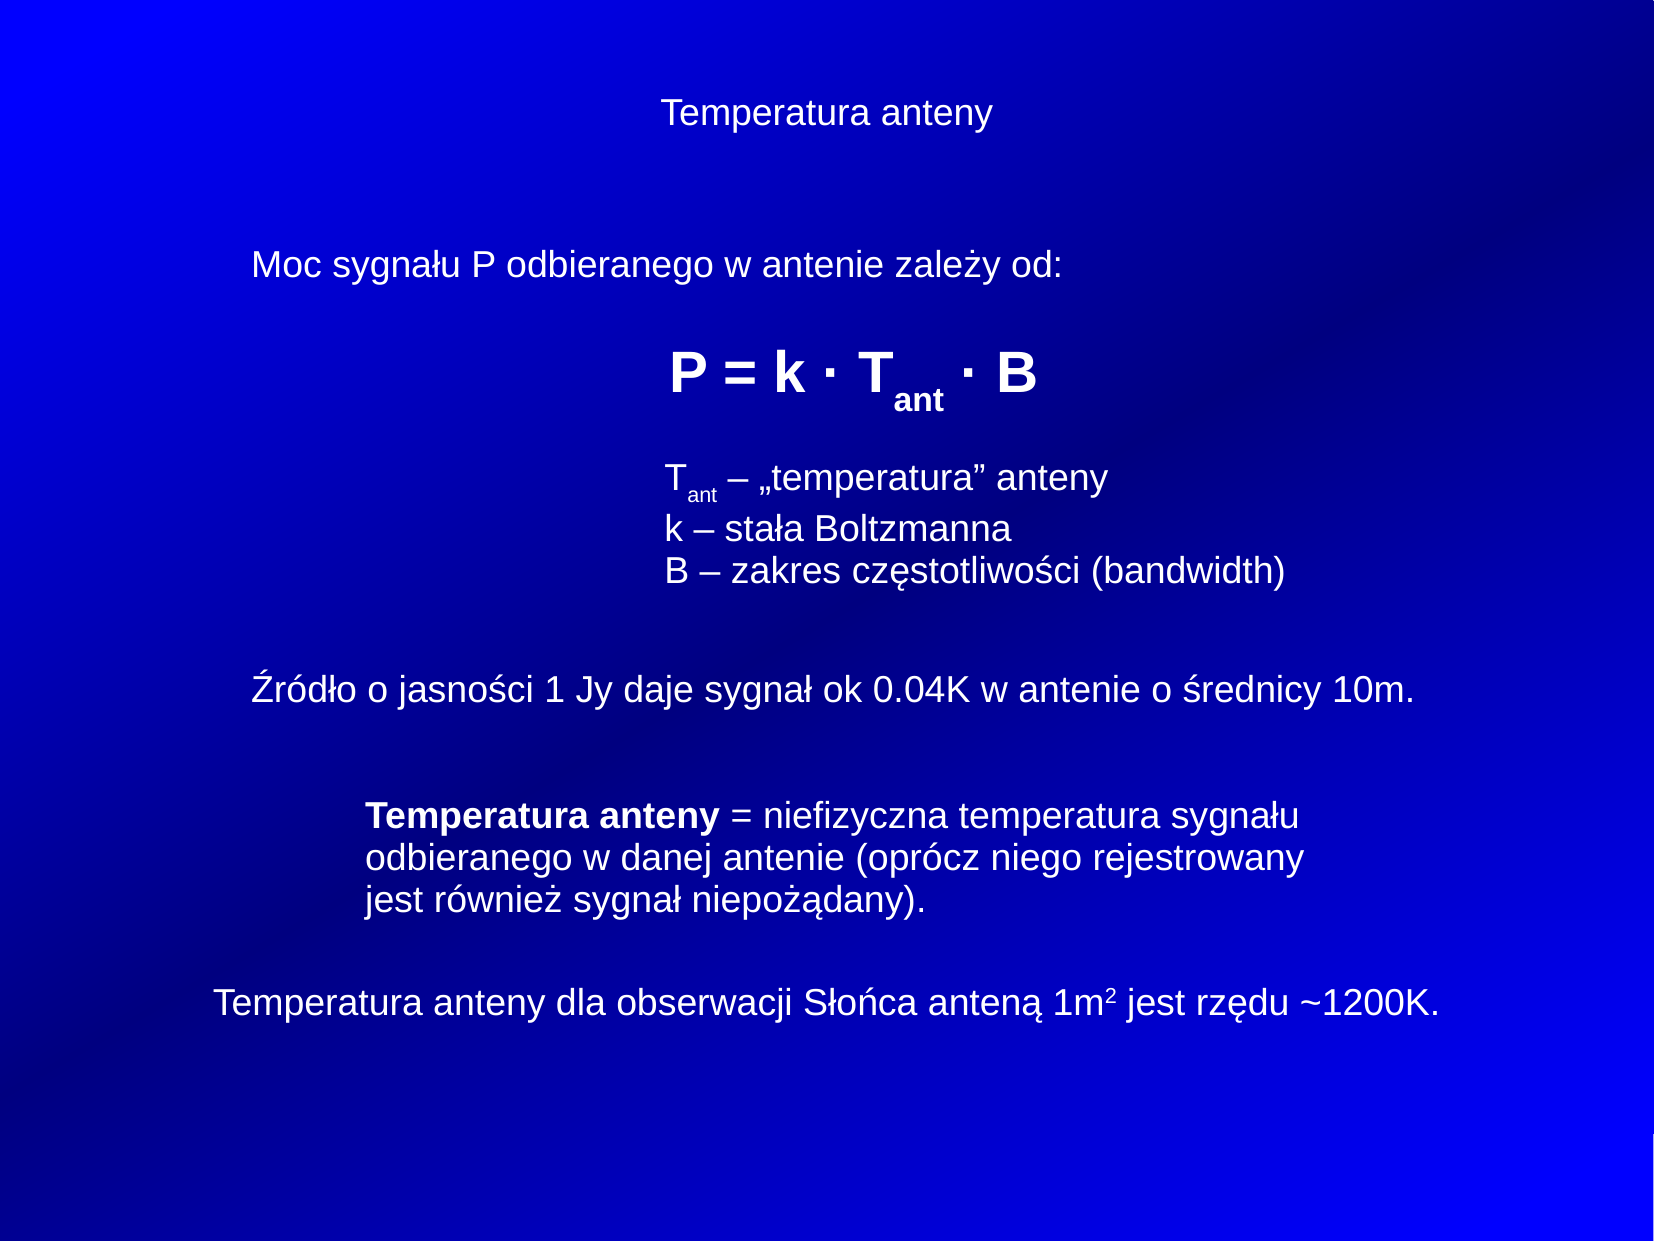

Temperatura anteny
Moc sygnału P odbieranego w antenie zależy od:
P = k · Tant · B
Tant – „temperatura” anteny
k – stała Boltzmanna
B – zakres częstotliwości (bandwidth)
Źródło o jasności 1 Jy daje sygnał ok 0.04K w antenie o średnicy 10m.
Temperatura anteny = niefizyczna temperatura sygnału
odbieranego w danej antenie (oprócz niego rejestrowany
jest również sygnał niepożądany).
Temperatura anteny dla obserwacji Słońca anteną 1m2 jest rzędu ~1200K.